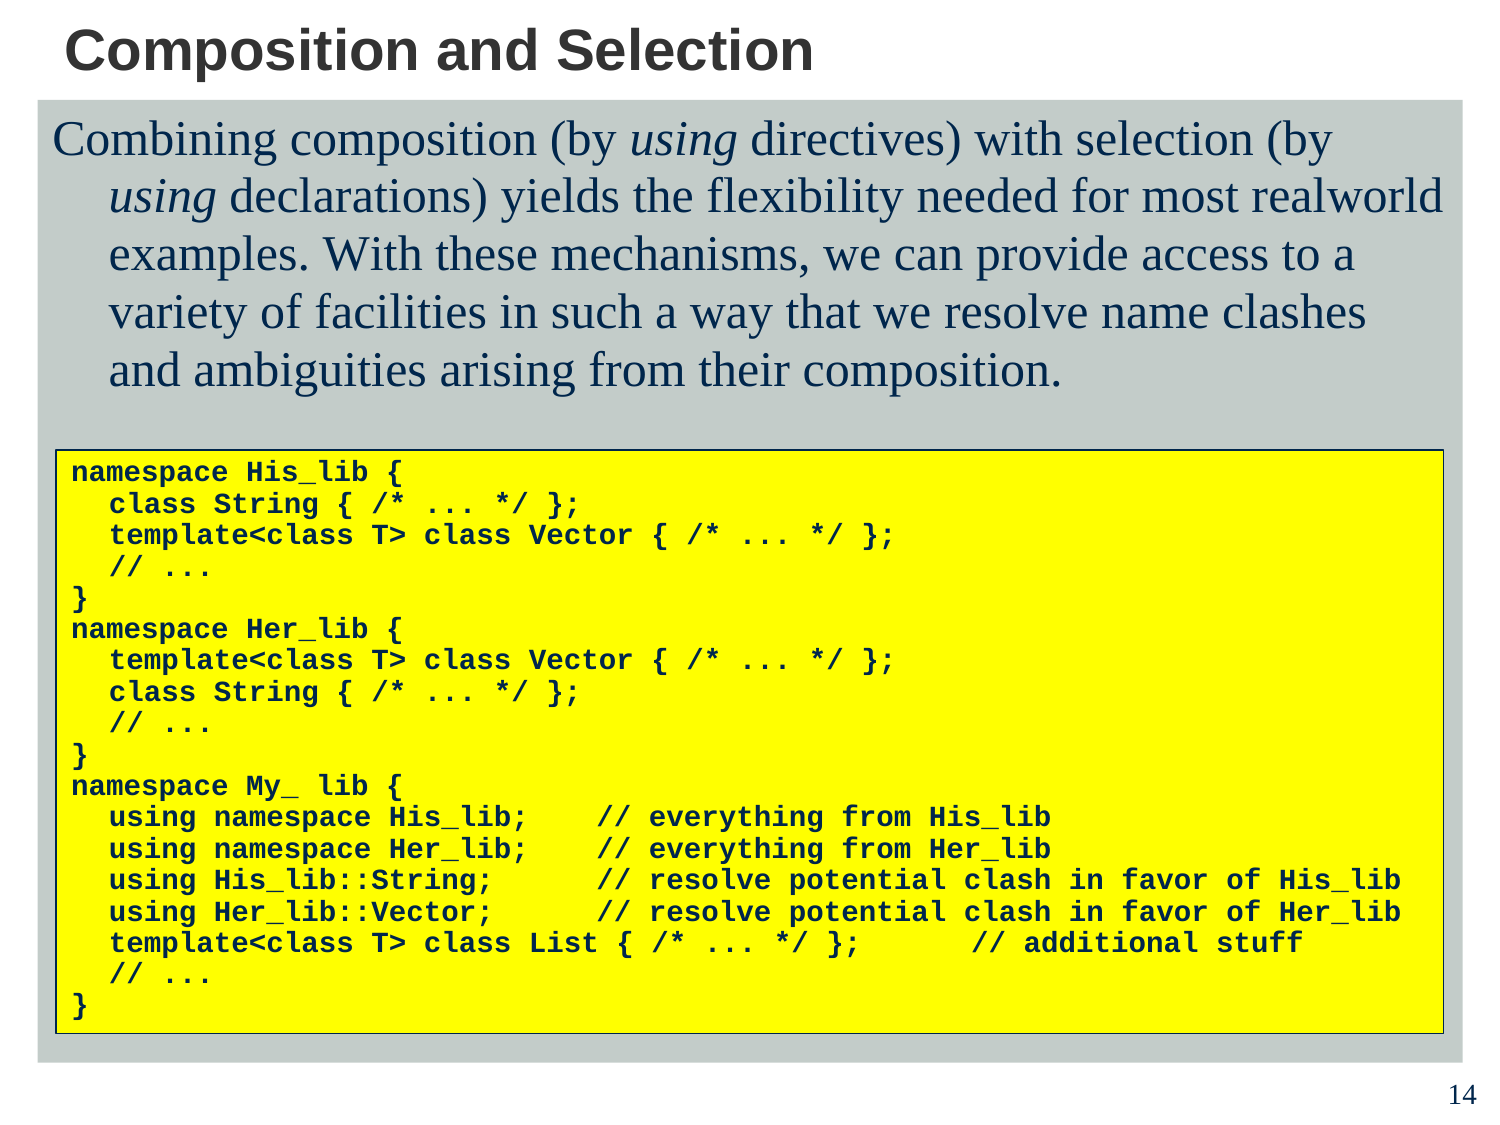

# Composition and Selection
Combining composition (by using directives) with selection (by using declarations) yields the flexibility needed for most realworld examples. With these mechanisms, we can provide access to a variety of facilities in such a way that we resolve name clashes and ambiguities arising from their composition.
namespace His_lib {
	class String { /* ... */ };
	template<class T> class Vector { /* ... */ };
	// ...
}
namespace Her_lib {
	template<class T> class Vector { /* ... */ };
	class String { /* ... */ };
	// ...
}
namespace My_ lib {
	using namespace His_lib; 	// everything from His_lib
	using namespace Her_lib; 	// everything from Her_lib
	using His_lib::String; 	// resolve potential clash in favor of His_lib
	using Her_lib::Vector; 	// resolve potential clash in favor of Her_lib
	template<class T> class List { /* ... */ }; 	// additional stuff
	// ...
}